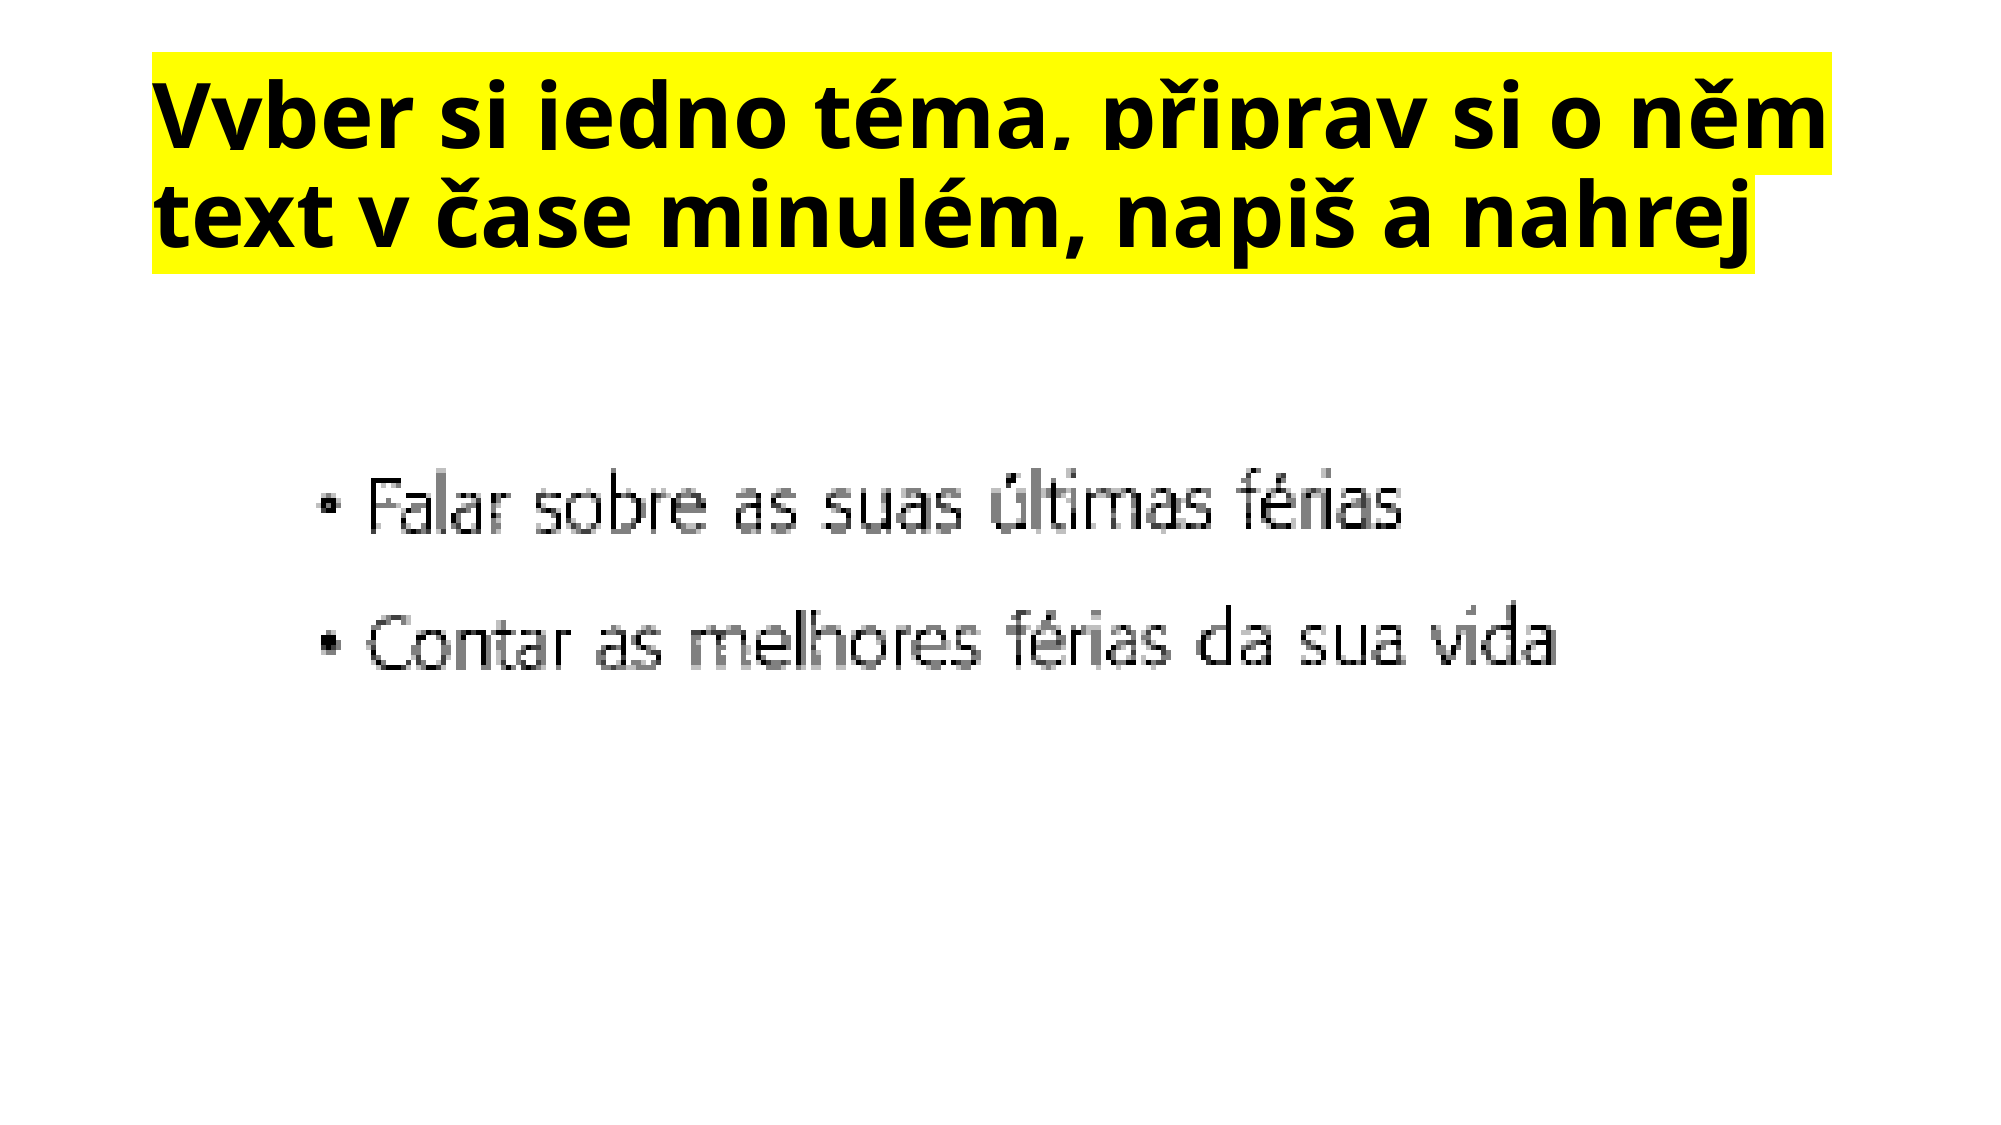

# Vyber si jedno téma, připrav si o něm text v čase minulém, napiš a nahrej